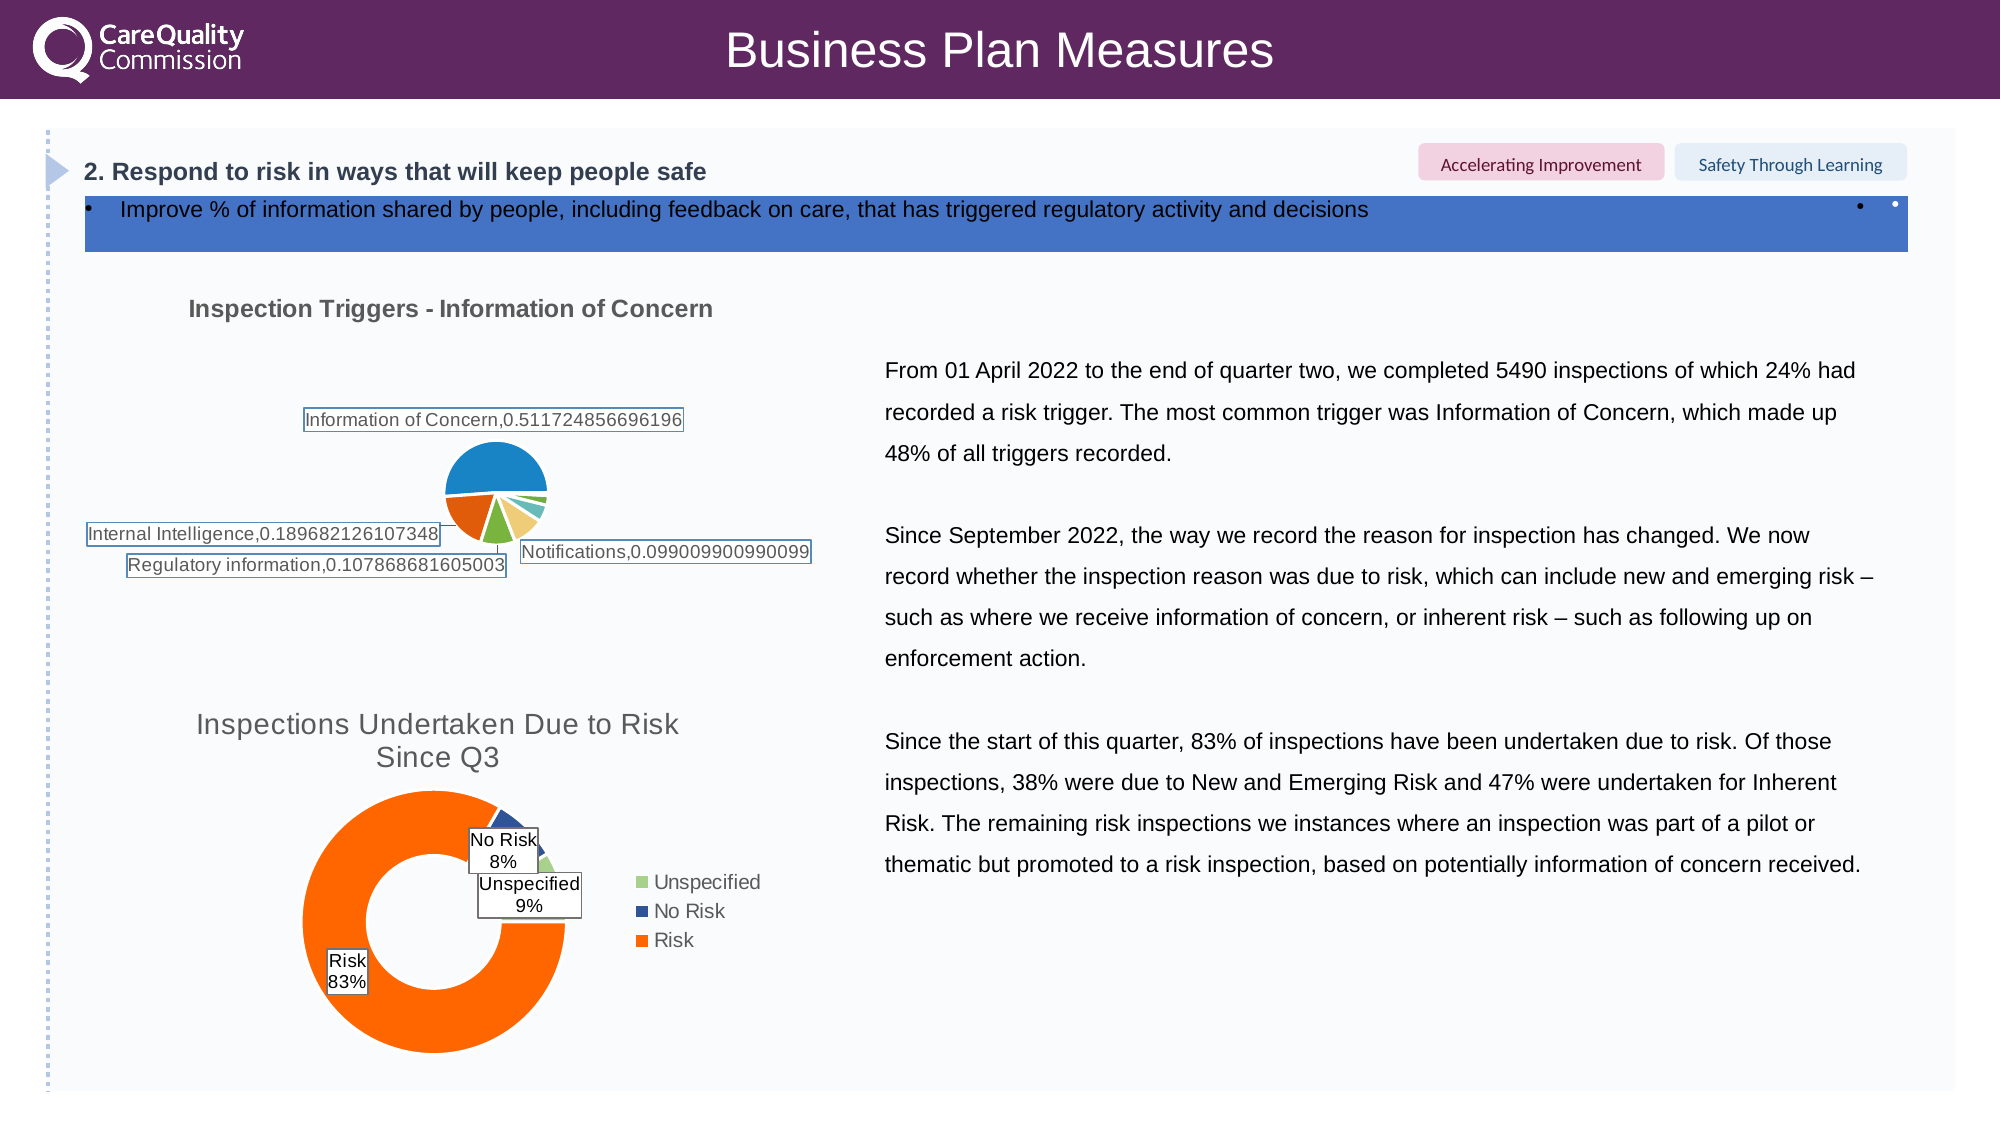

Business Plan Measures
Accelerating Improvement
Safety Through Learning
2. Respond to risk in ways that will keep people safe
| Improve % of information shared by people, including feedback on care, that has triggered regulatory activity and decisions |  |
| --- | --- |
### Chart: Inspection Triggers - Information of Concern
| Category | Column1 |
|---|---|
| Information of Concern | 0.511724856696196 |
| Internal Intelligence | 0.189682126107348 |
| Regulatory information | 0.107868681605003 |
| Notifications | 0.099009900990099 |
| External Intelligence | 0.0526315789473684 |
| Registration | 0.0302240750390829 |
| Corporate CQC | 0.00781657113079729 |
| Change request (Exclude) | 0.00104220948410631 |
| Medicines | 0.0 |
| Mental Health Act | 0.0 |From 01 April 2022 to the end of quarter two, we completed 5490 inspections of which 24% had recorded a risk trigger. The most common trigger was Information of Concern, which made up 48% of all triggers recorded.
Since September 2022, the way we record the reason for inspection has changed. We now record whether the inspection reason was due to risk, which can include new and emerging risk – such as where we receive information of concern, or inherent risk – such as following up on enforcement action.
Since the start of this quarter, 83% of inspections have been undertaken due to risk. Of those inspections, 38% were due to New and Emerging Risk and 47% were undertaken for Inherent Risk. The remaining risk inspections we instances where an inspection was part of a pilot or thematic but promoted to a risk inspection, based on potentially information of concern received.
### Chart: Inspections Undertaken Due to Risk Since Q3
| Category | Total |
|---|---|
| Unspecified | 207.0 |
| No Risk | 194.0 |
| Risk | 2005.0 |